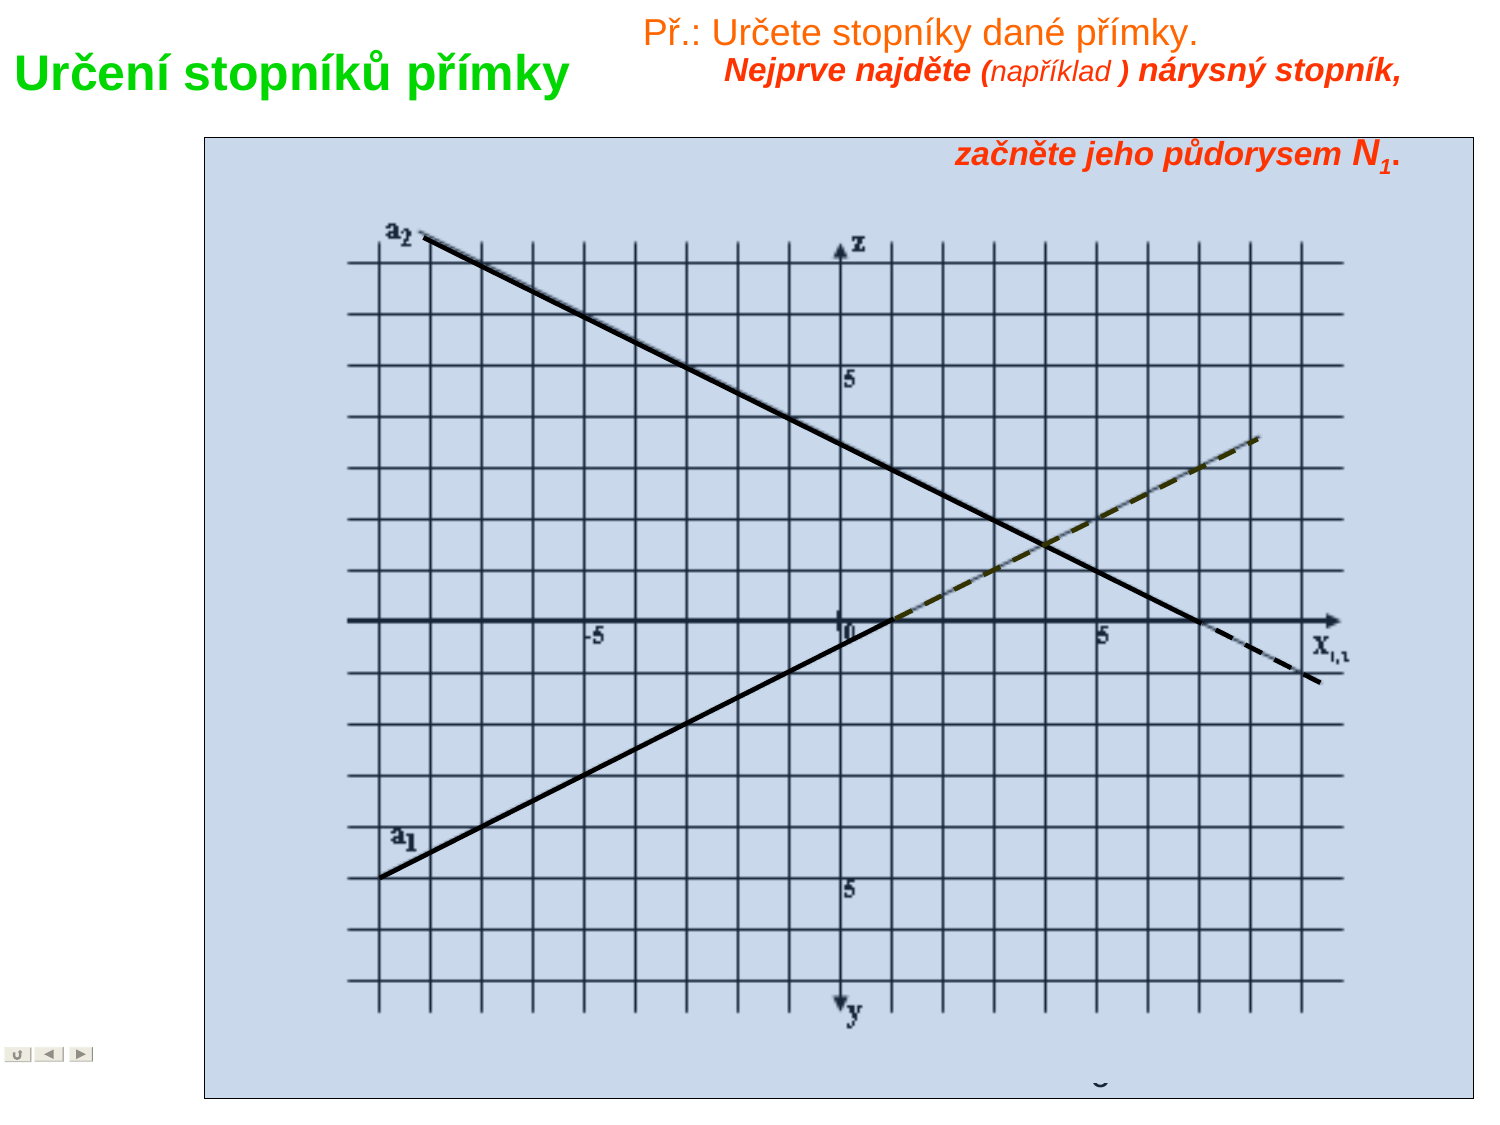

Př.: Určete stopníky dané přímky.
Určení stopníků přímky
Nejprve najděte (například ) nárysný stopník, začněte jeho půdorysem N1.
6